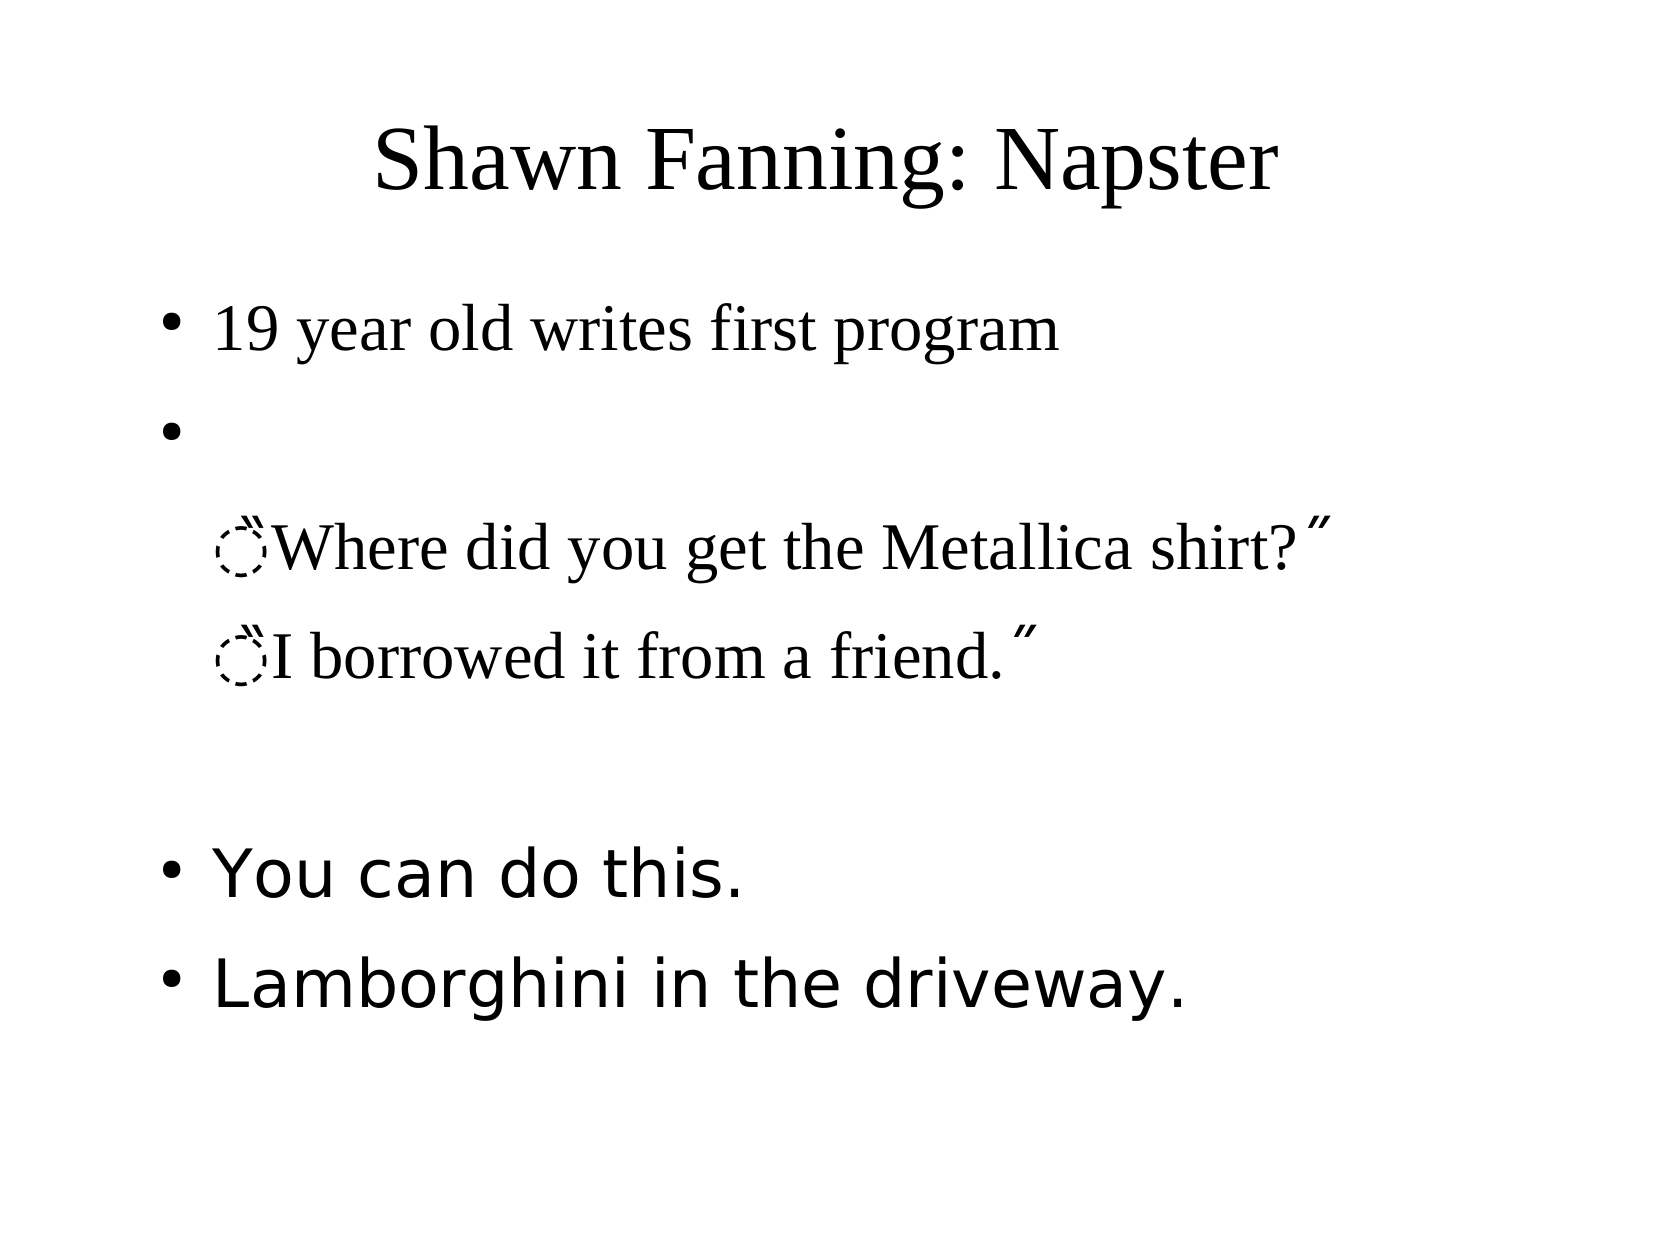

# Shawn Fanning: Napster
19 year old writes first program
̏Where did you get the Metallica shirt?˝
̏I borrowed it from a friend.˝
You can do this.
Lamborghini in the driveway.